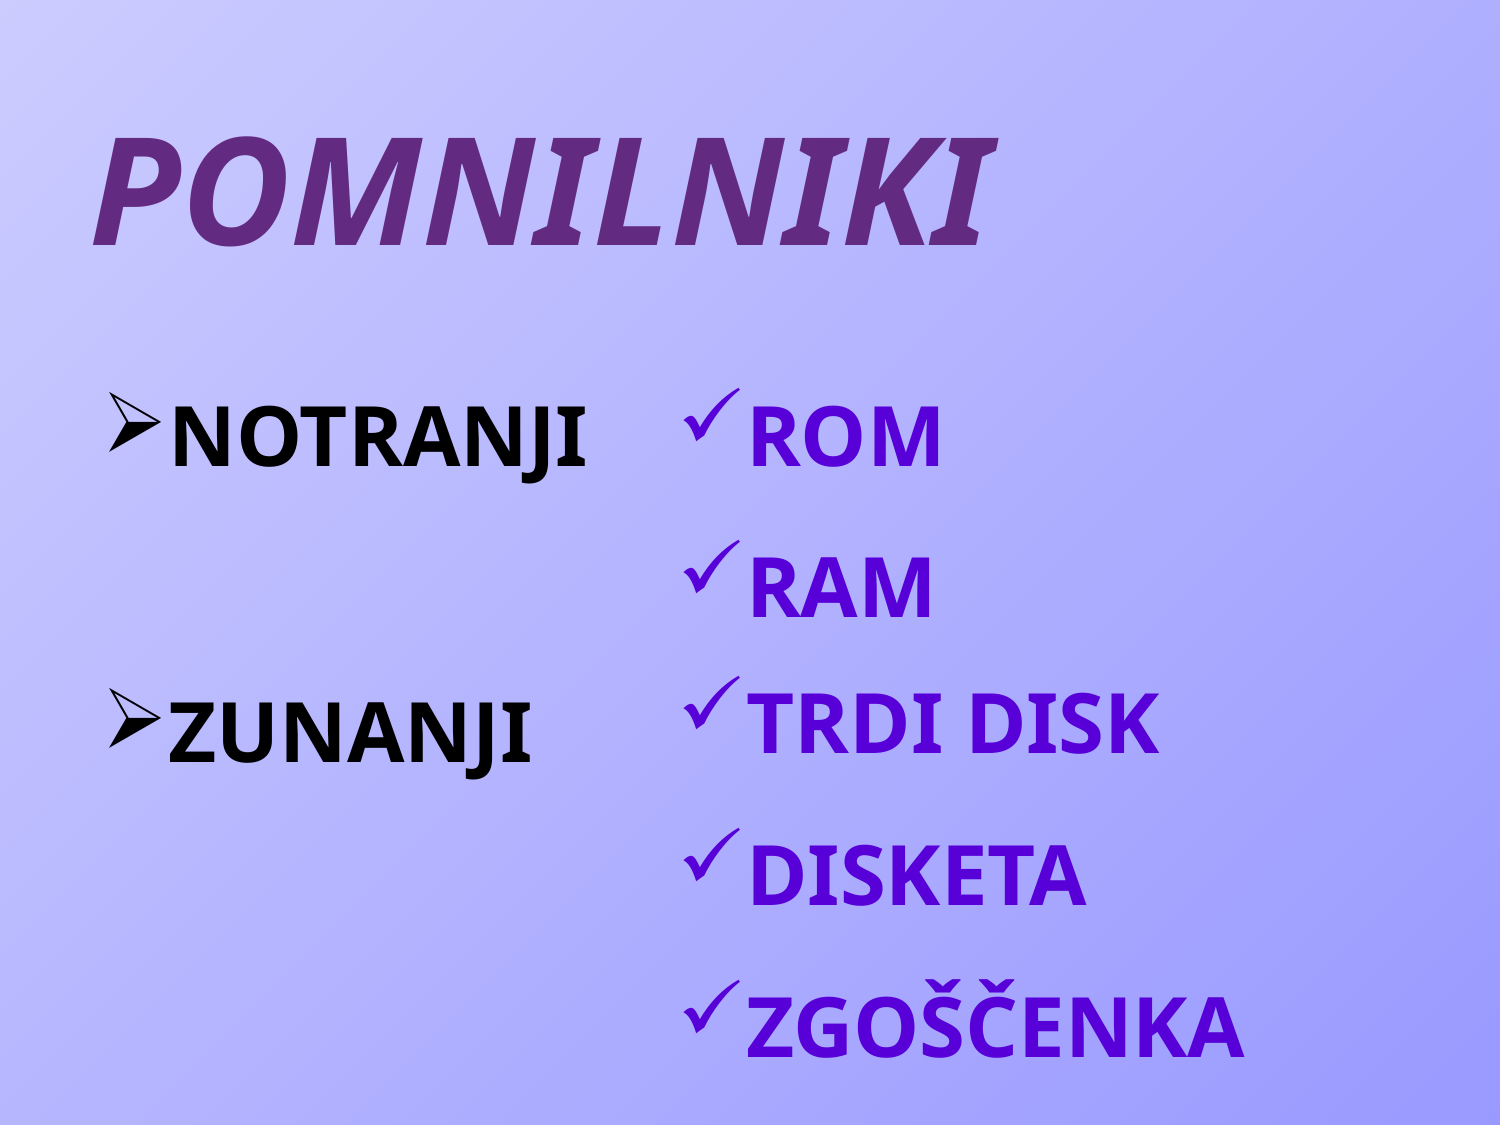

POMNILNIKI
NOTRANJI
ZUNANJI
ROM
RAM
TRDI DISK
DISKETA
ZGOŠČENKA